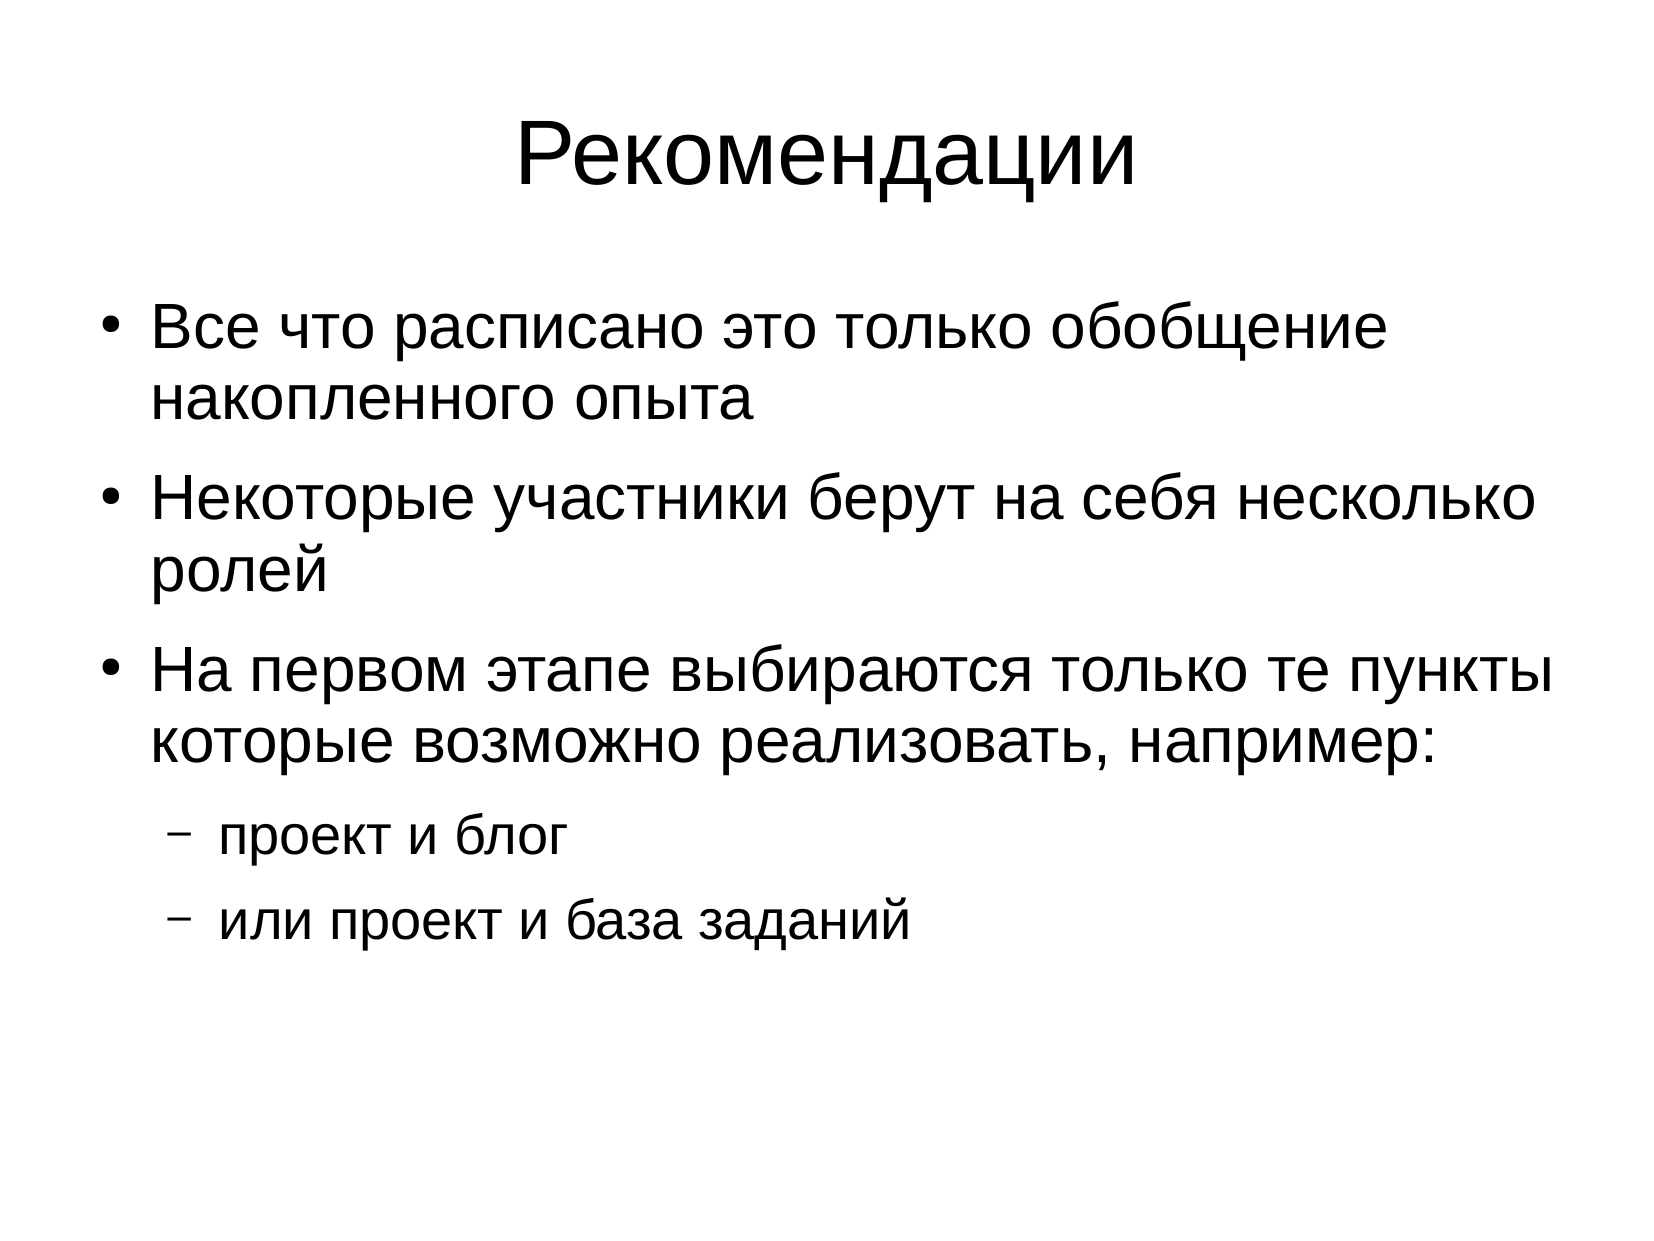

# Рекомендации
Все что расписано это только обобщение накопленного опыта
Некоторые участники берут на себя несколько ролей
На первом этапе выбираются только те пункты которые возможно реализовать, например:
проект и блог
или проект и база заданий